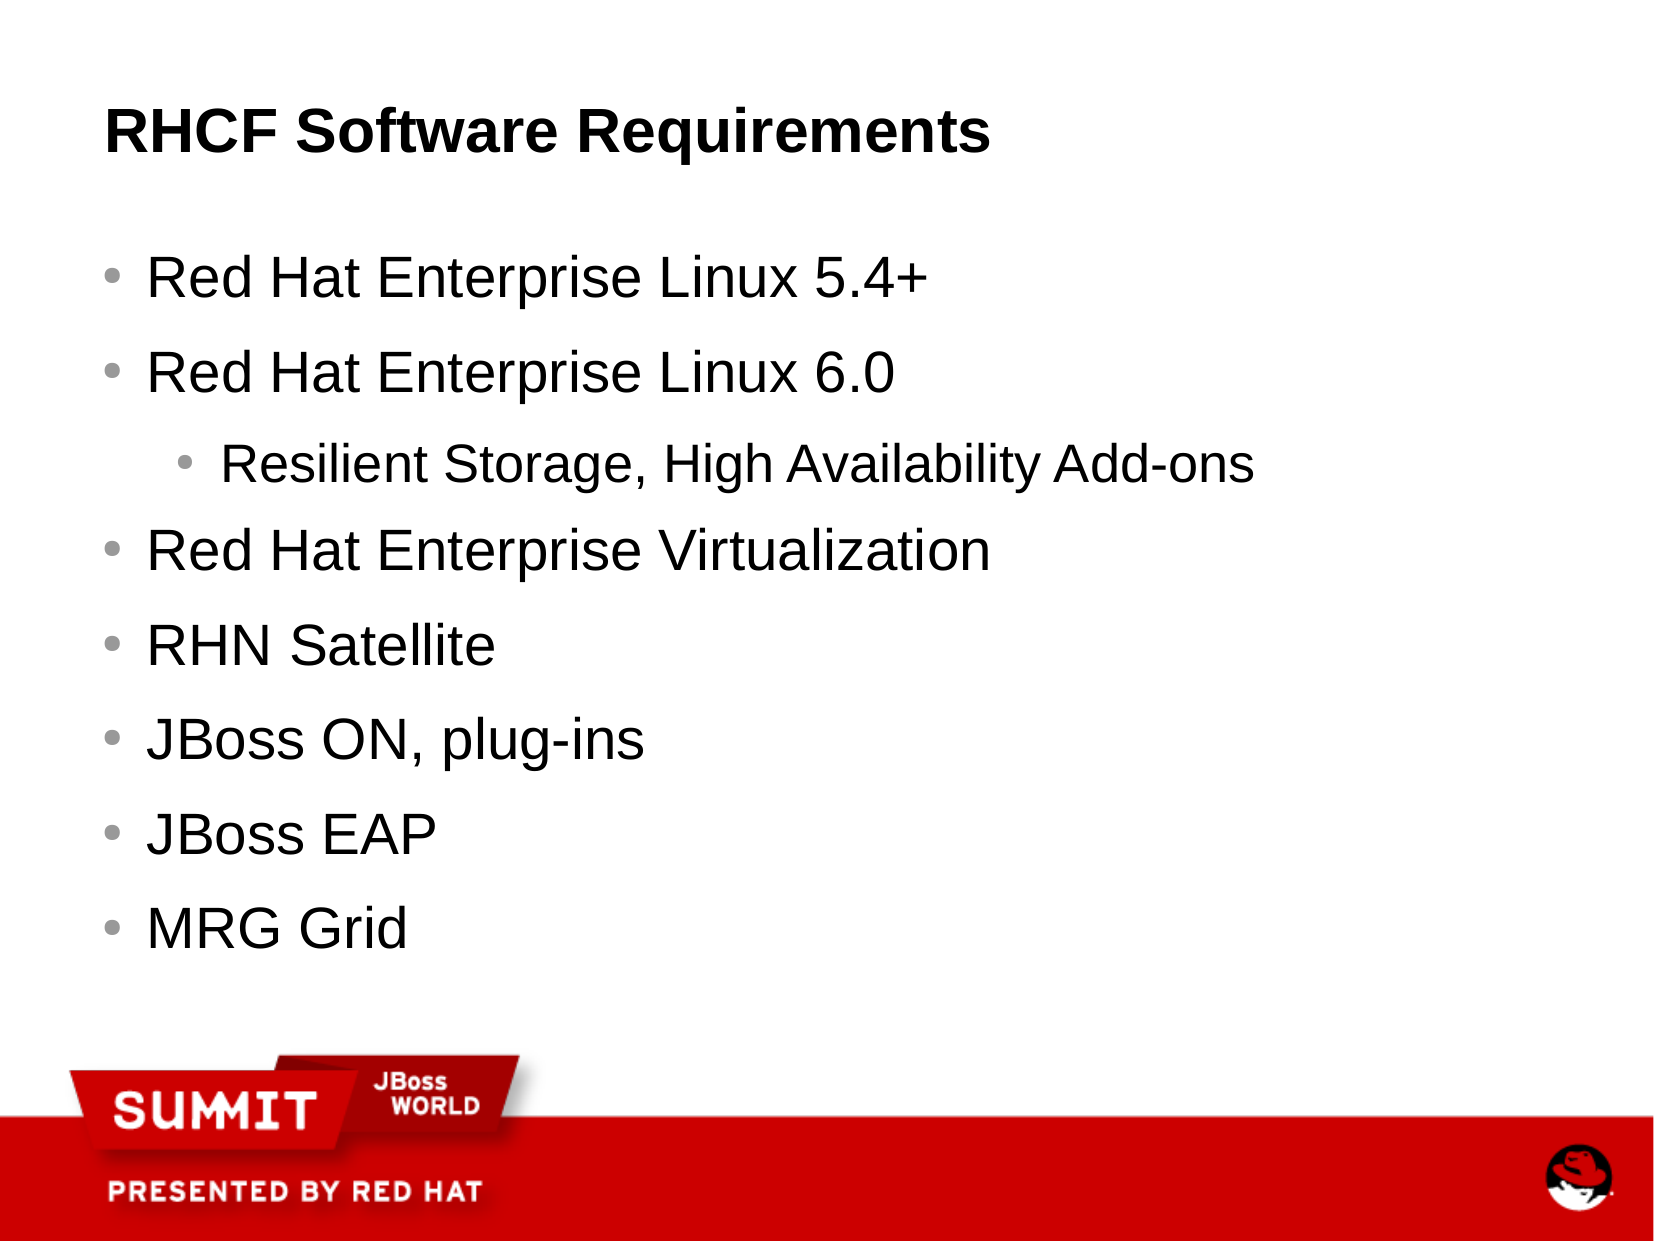

# RHCF Software Requirements
Red Hat Enterprise Linux 5.4+
Red Hat Enterprise Linux 6.0
Resilient Storage, High Availability Add-ons
Red Hat Enterprise Virtualization
RHN Satellite
JBoss ON, plug-ins
JBoss EAP
MRG Grid